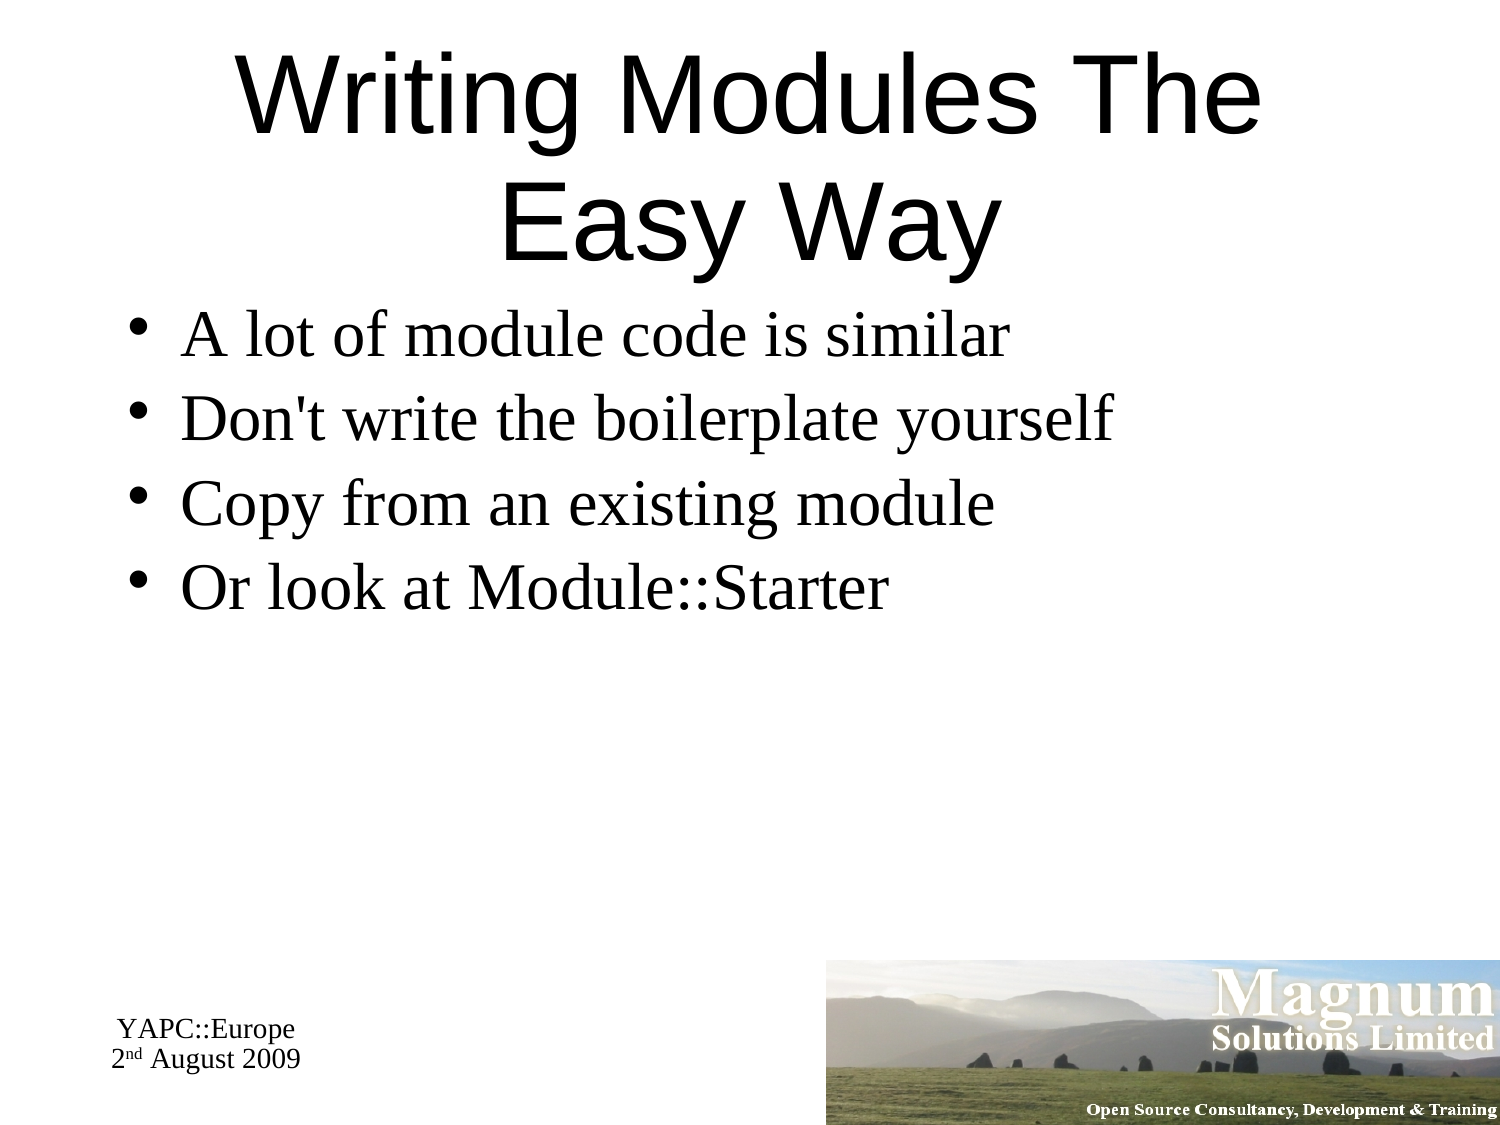

# Writing Modules The Easy Way
A lot of module code is similar
Don't write the boilerplate yourself
Copy from an existing module
Or look at Module::Starter
68